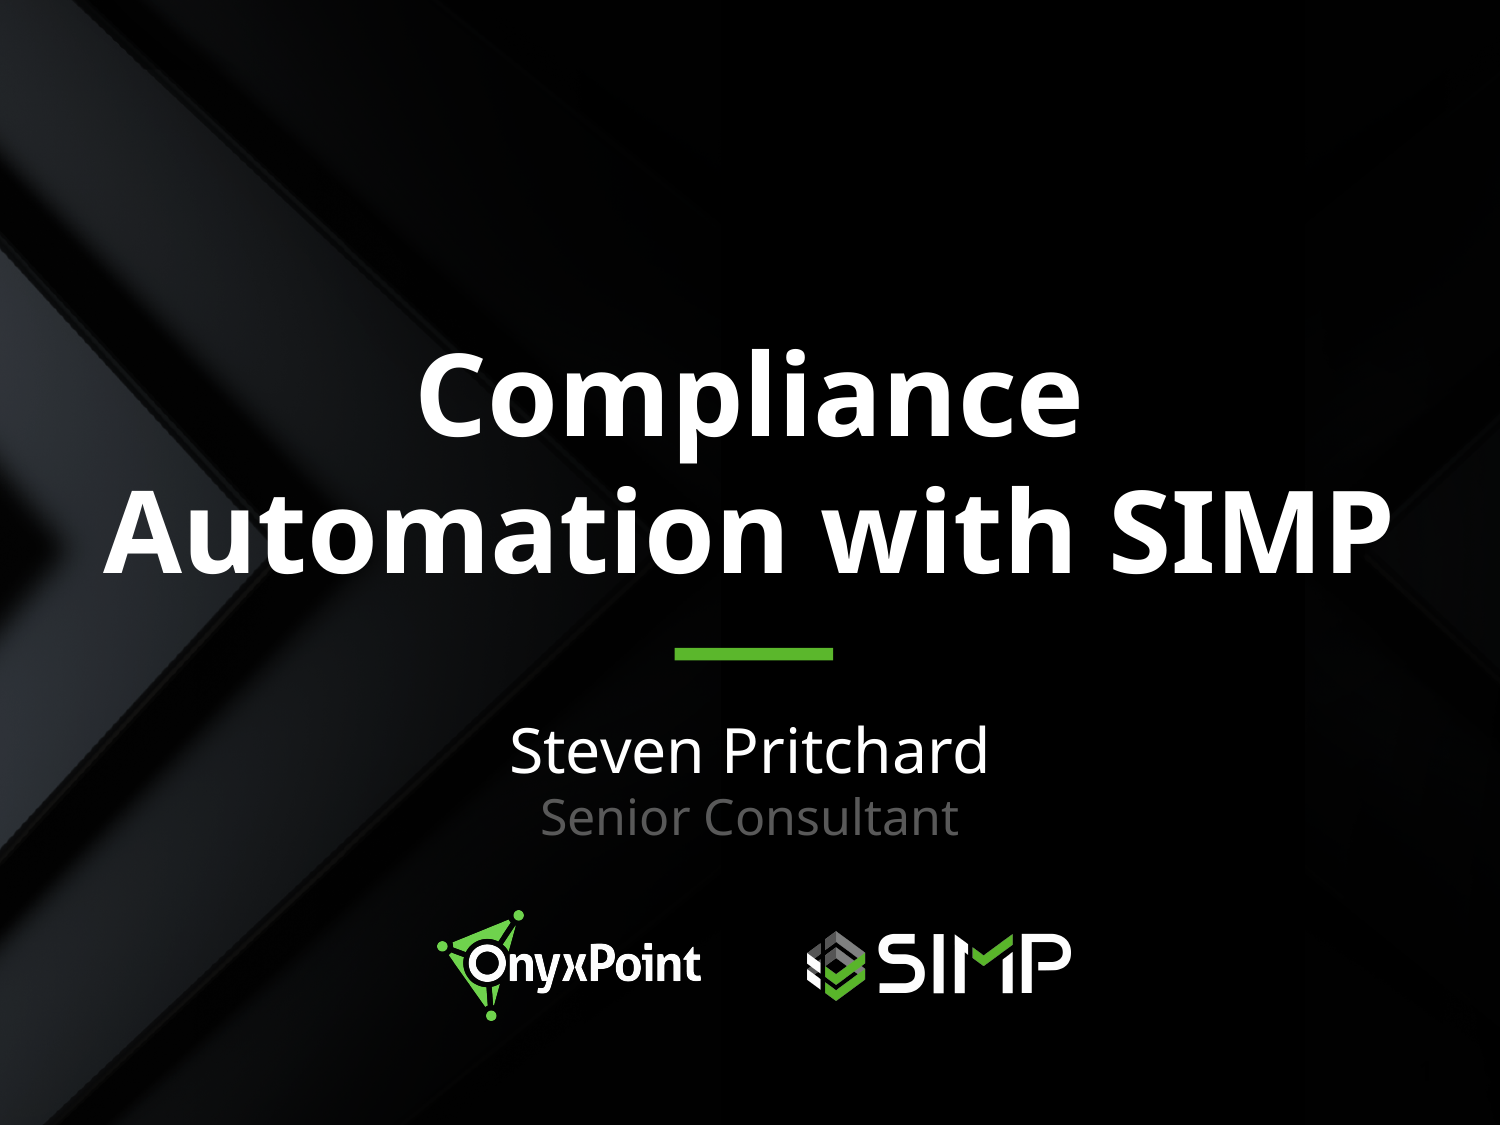

Compliance Automation with SIMP
# Steven Pritchard
Senior Consultant